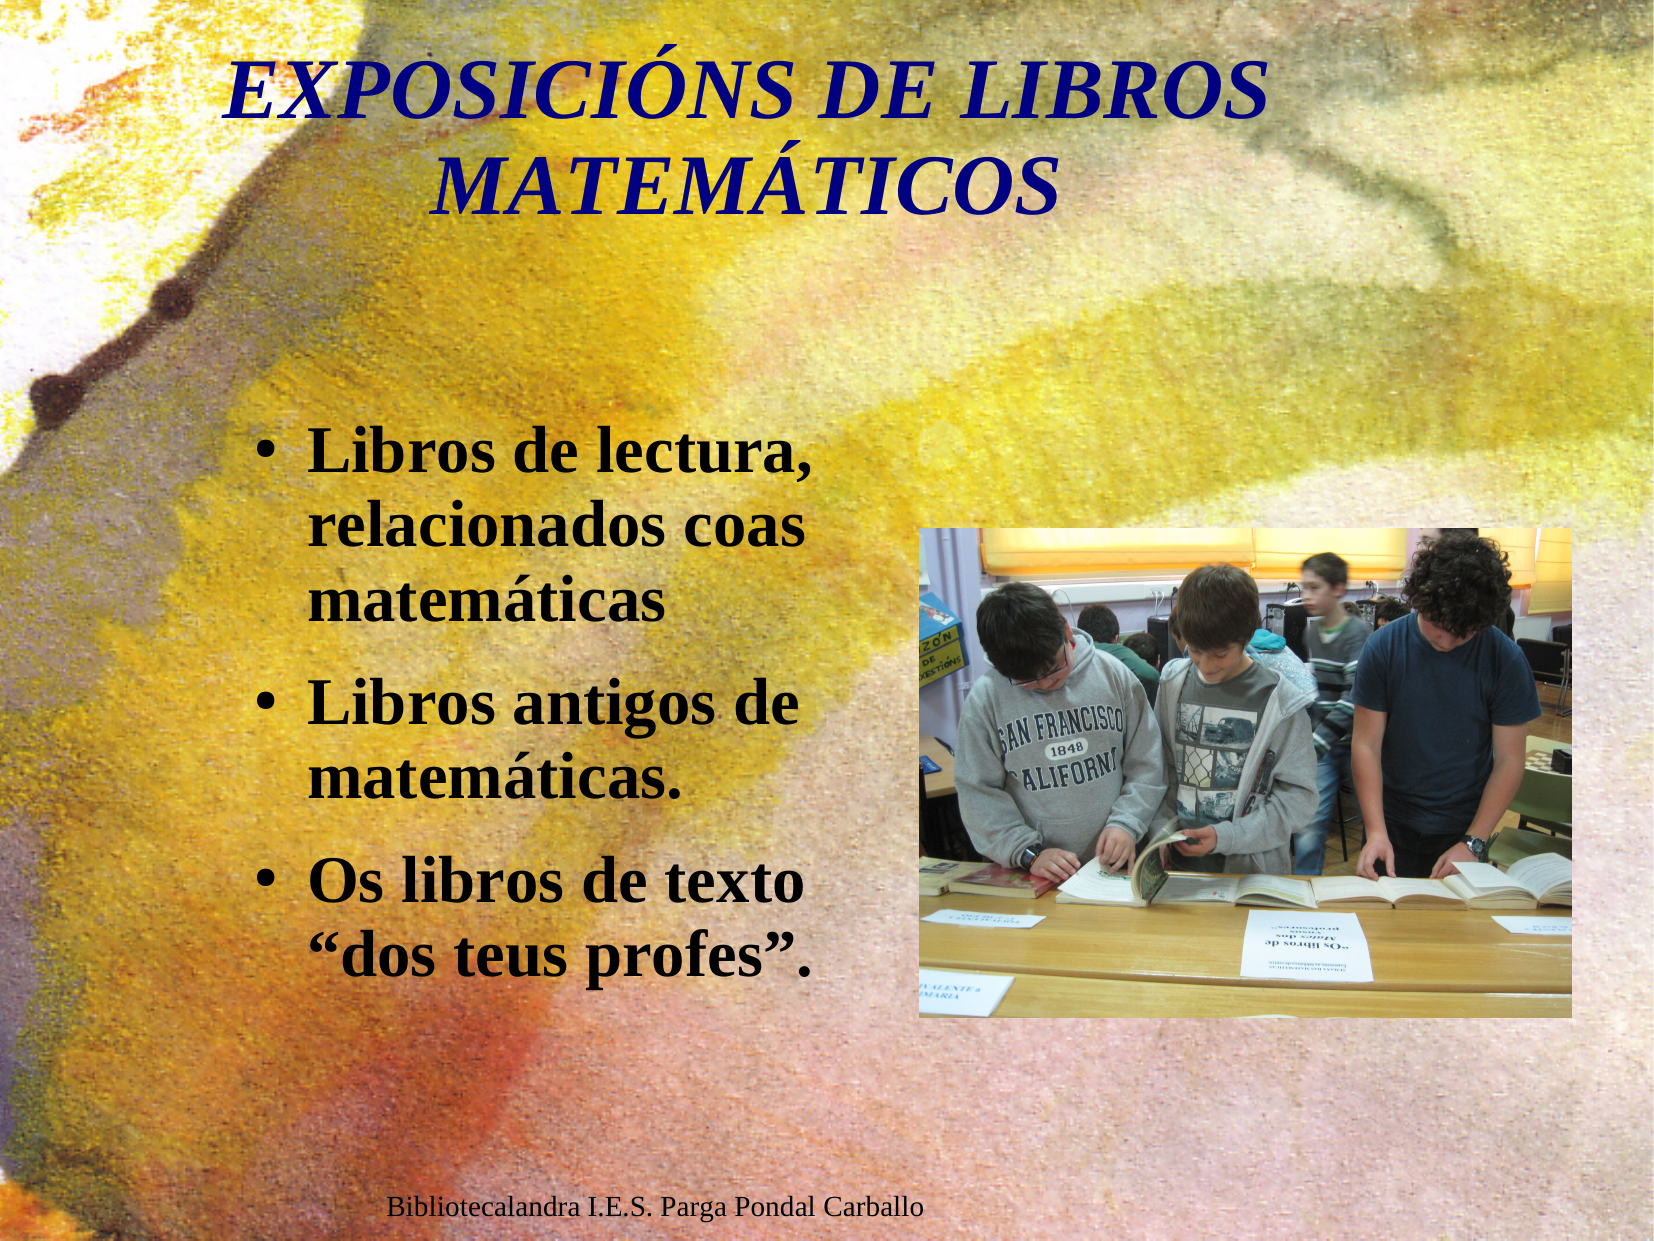

# EXPOSICIÓNS DE LIBROS MATEMÁTICOS
Libros de lectura, relacionados coas matemáticas
Libros antigos de matemáticas.
Os libros de texto “dos teus profes”.
Bibliotecalandra I.E.S. Parga Pondal Carballo